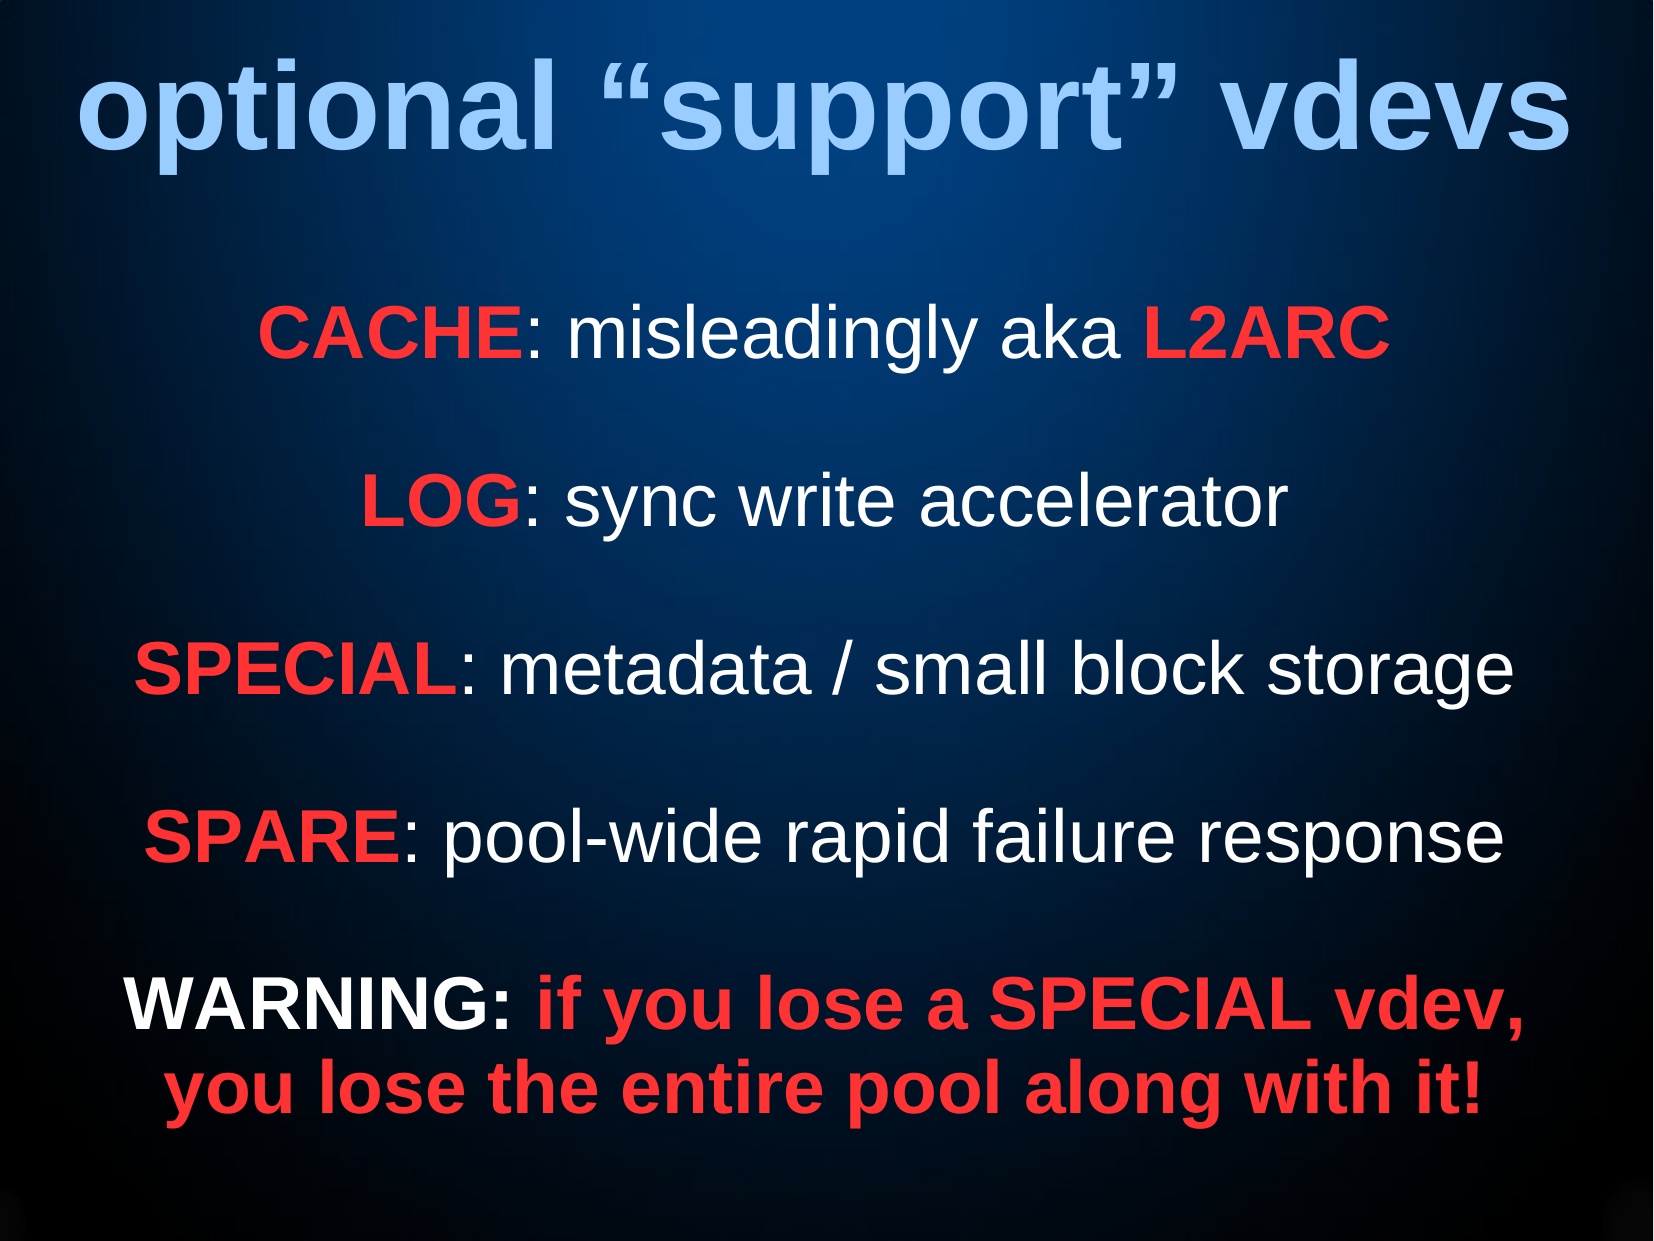

# optional “support” vdevs
CACHE: misleadingly aka L2ARC
LOG: sync write accelerator
SPECIAL: metadata / small block storage
SPARE: pool-wide rapid failure response
WARNING: if you lose a SPECIAL vdev, you lose the entire pool along with it!